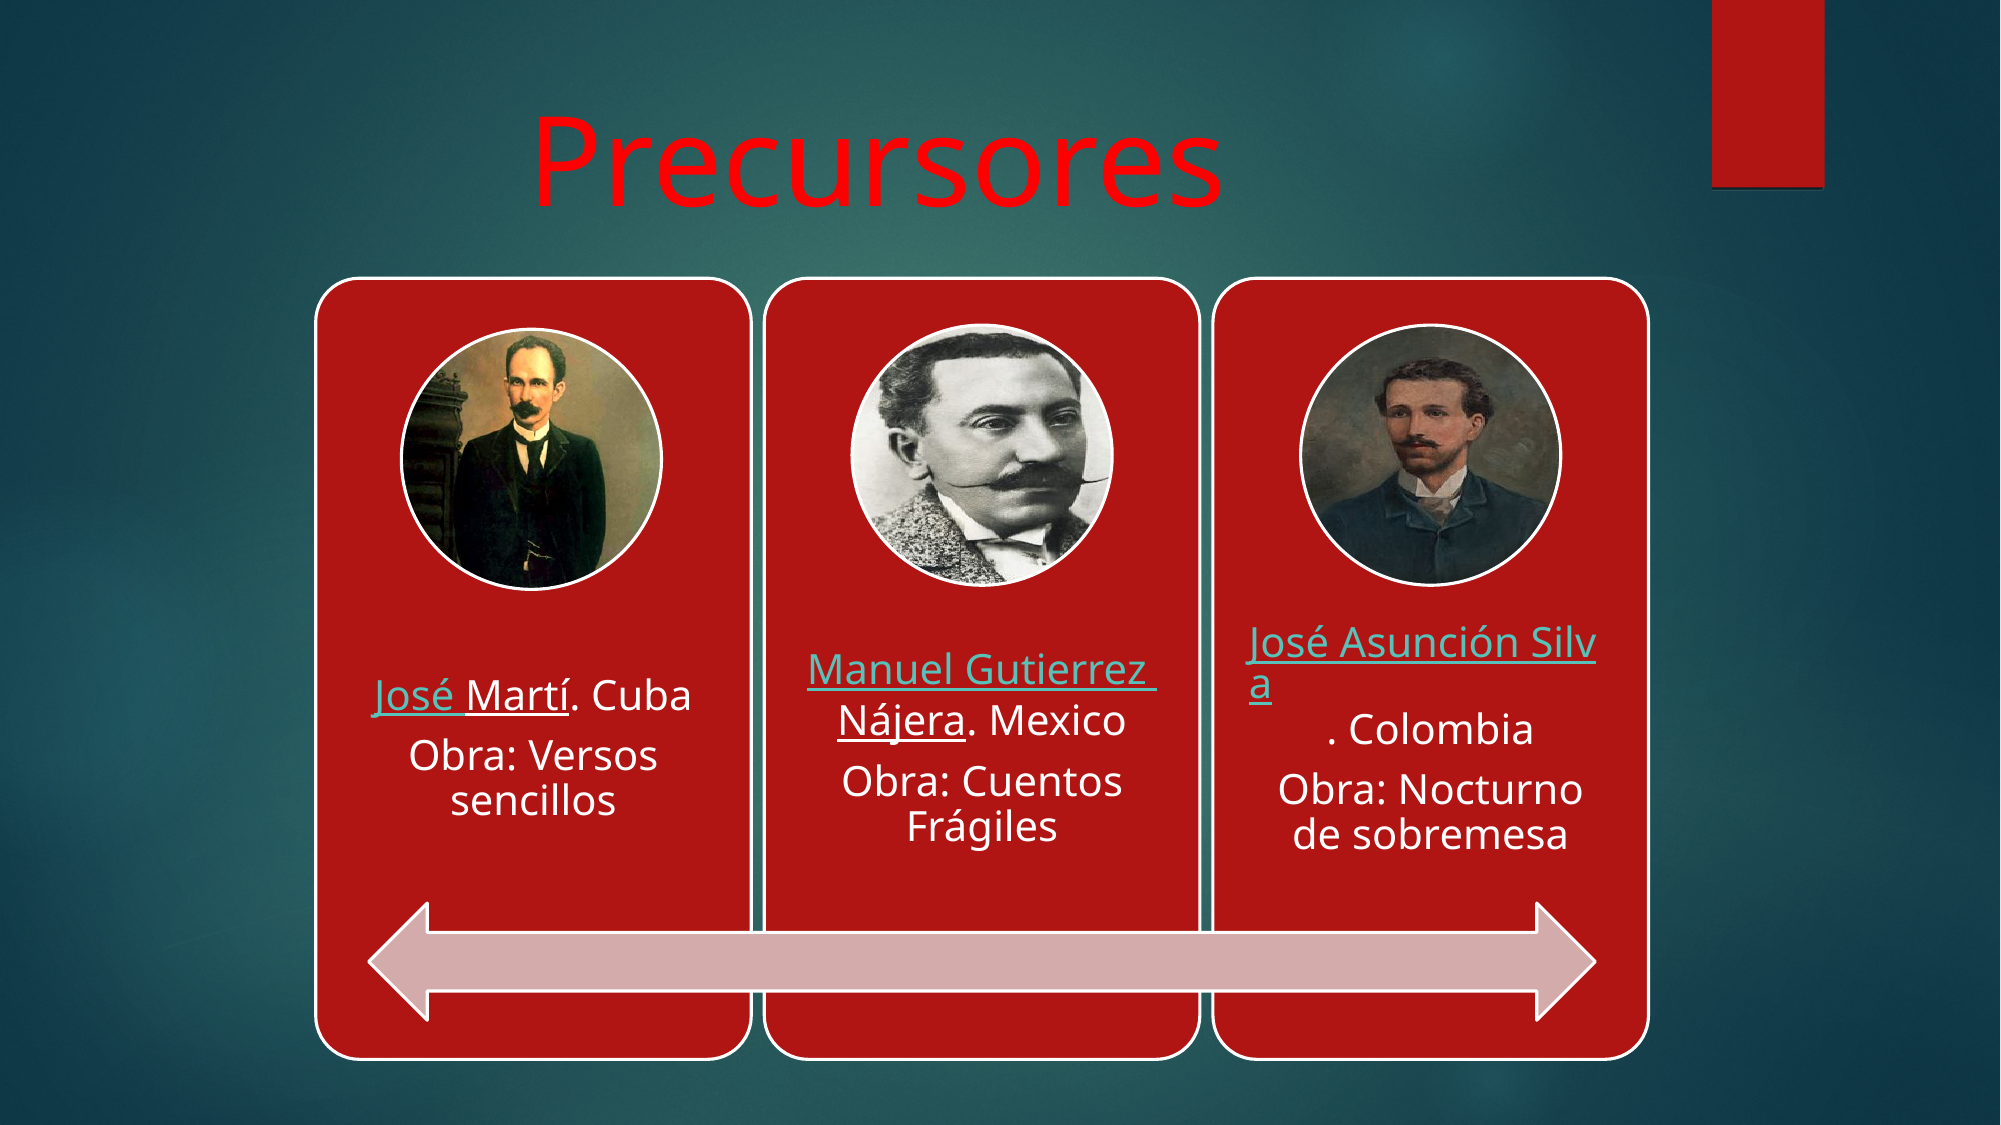

# Precursores
José Martí. Cuba
Obra: Versos sencillos
Manuel Gutierrez Nájera. Mexico
Obra: Cuentos Frágiles
José Asunción Silva. Colombia
Obra: Nocturno de sobremesa